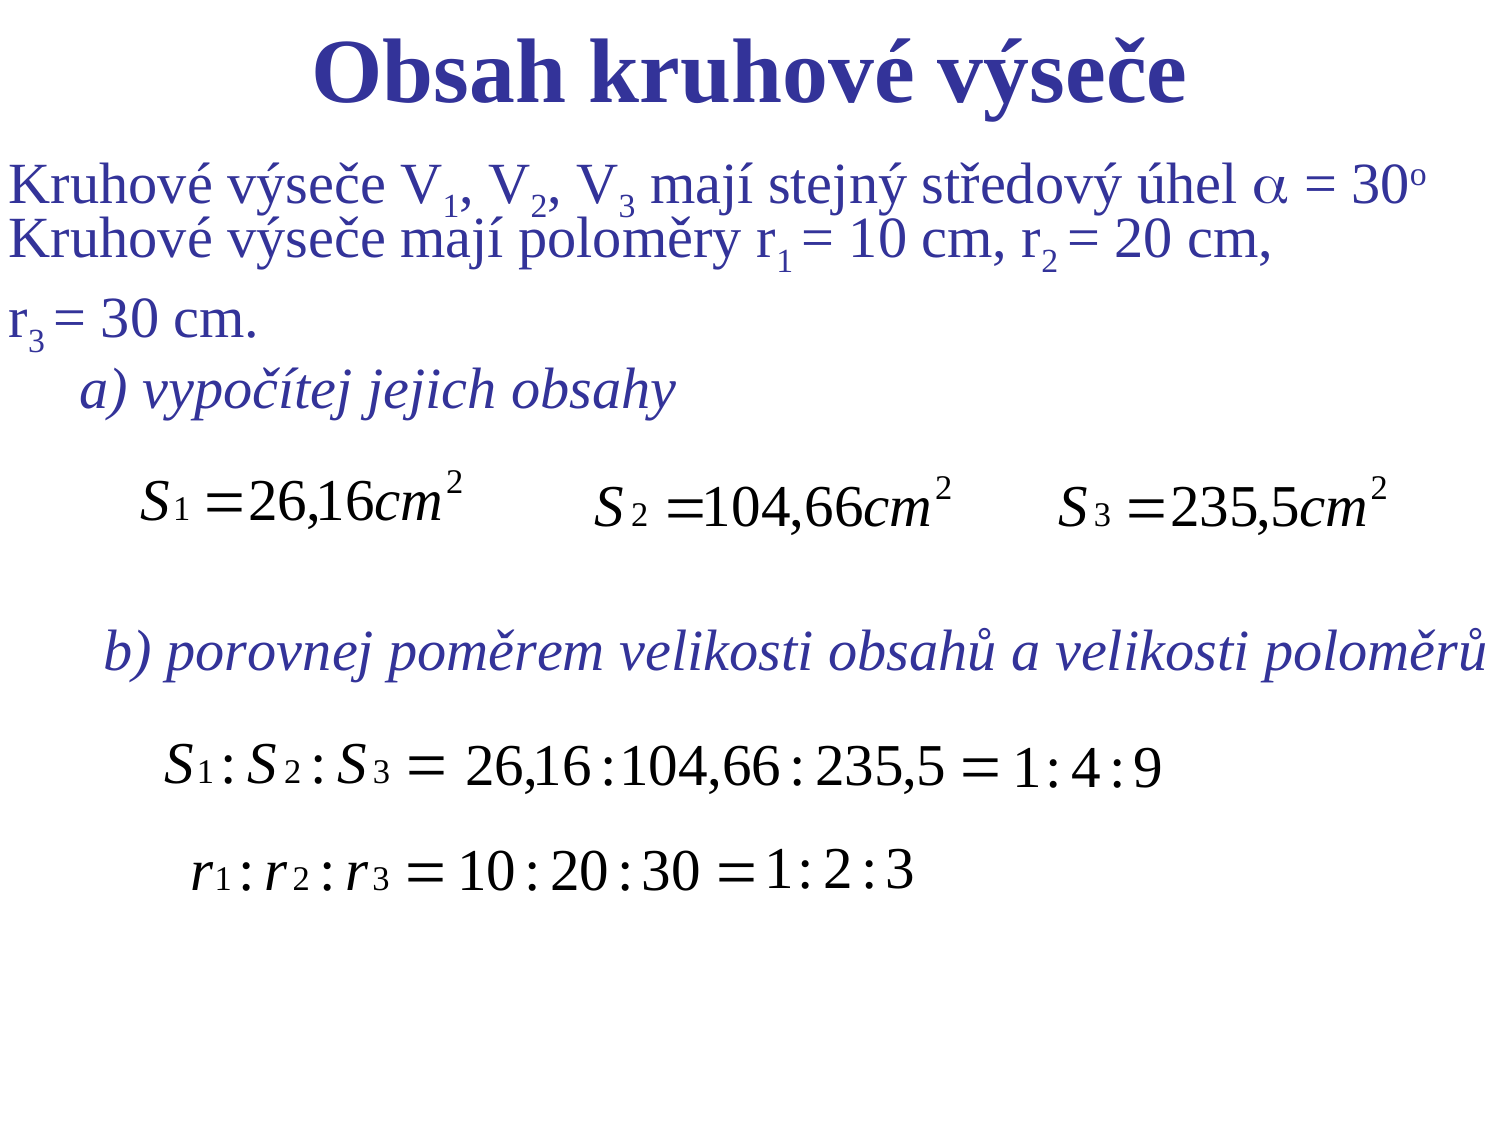

Obsah kruhové výseče
Kruhové výseče V1, V2, V3 mají stejný středový úhel  = 30o
Kruhové výseče mají poloměry r1 = 10 cm, r2 = 20 cm,
r3 = 30 cm.
a) vypočítej jejich obsahy
b) porovnej poměrem velikosti obsahů a velikosti poloměrů